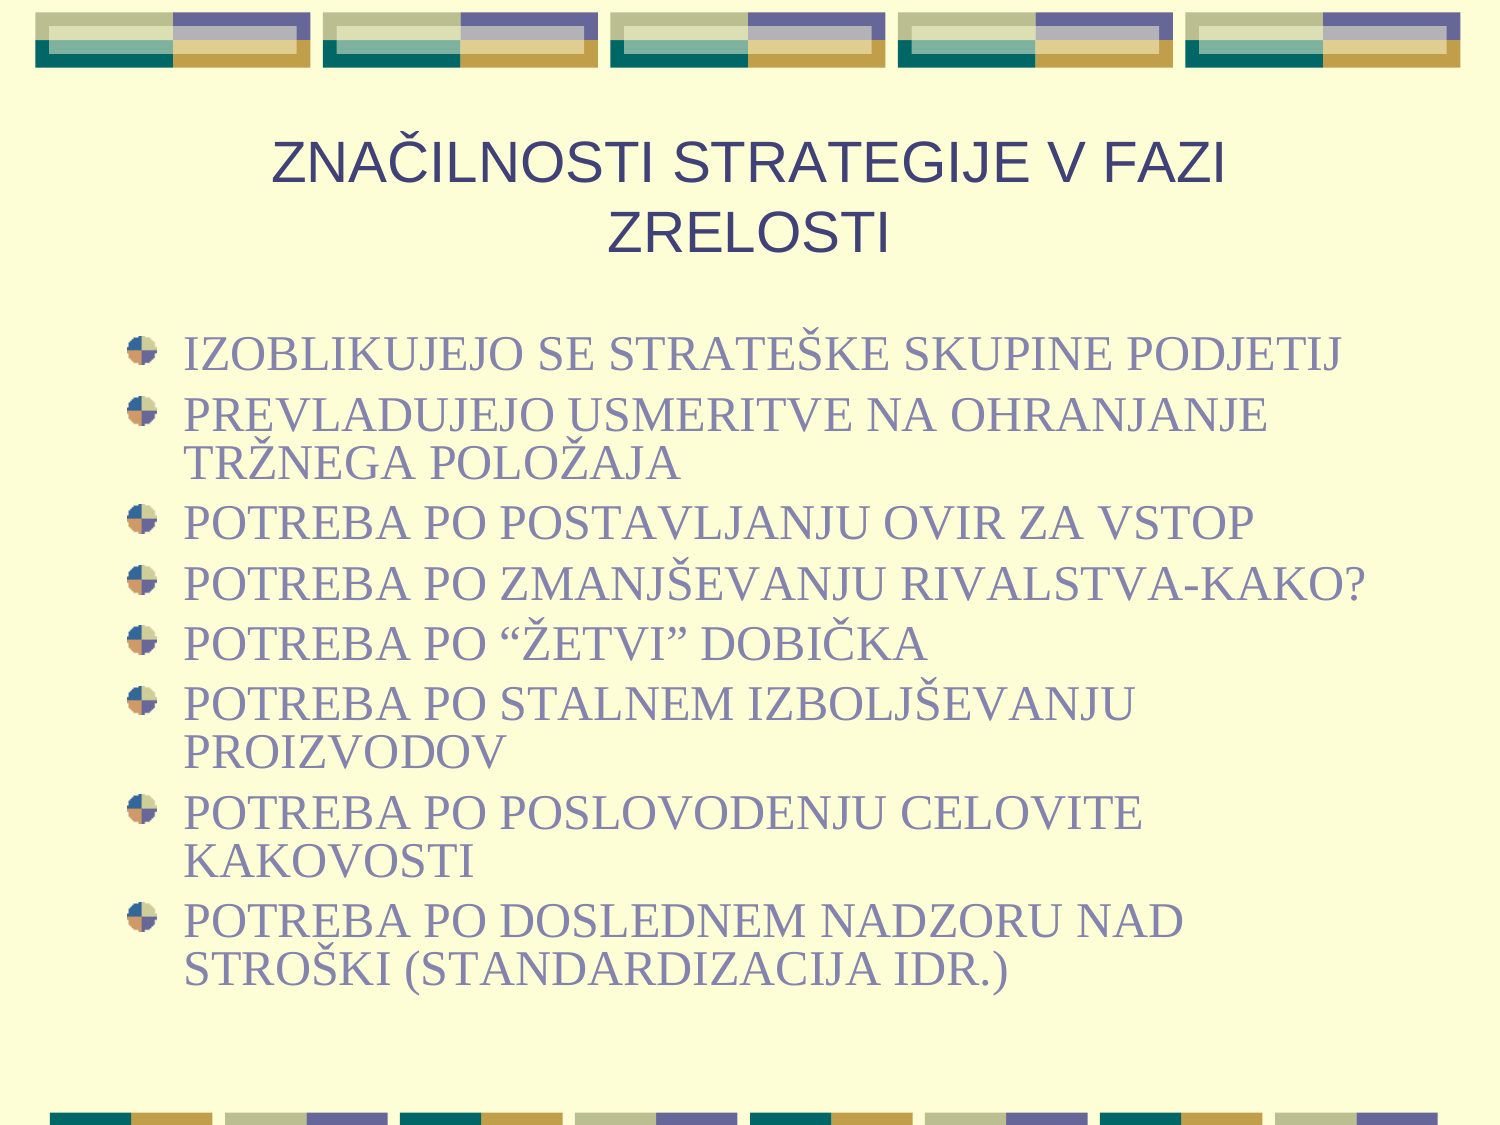

# ZNAČILNOSTI STRATEGIJE V FAZI ZRELOSTI
IZOBLIKUJEJO SE STRATEŠKE SKUPINE PODJETIJ
PREVLADUJEJO USMERITVE NA OHRANJANJE TRŽNEGA POLOŽAJA
POTREBA PO POSTAVLJANJU OVIR ZA VSTOP
POTREBA PO ZMANJŠEVANJU RIVALSTVA-KAKO?
POTREBA PO “ŽETVI” DOBIČKA
POTREBA PO STALNEM IZBOLJŠEVANJU PROIZVODOV
POTREBA PO POSLOVODENJU CELOVITE KAKOVOSTI
POTREBA PO DOSLEDNEM NADZORU NAD STROŠKI (STANDARDIZACIJA IDR.)